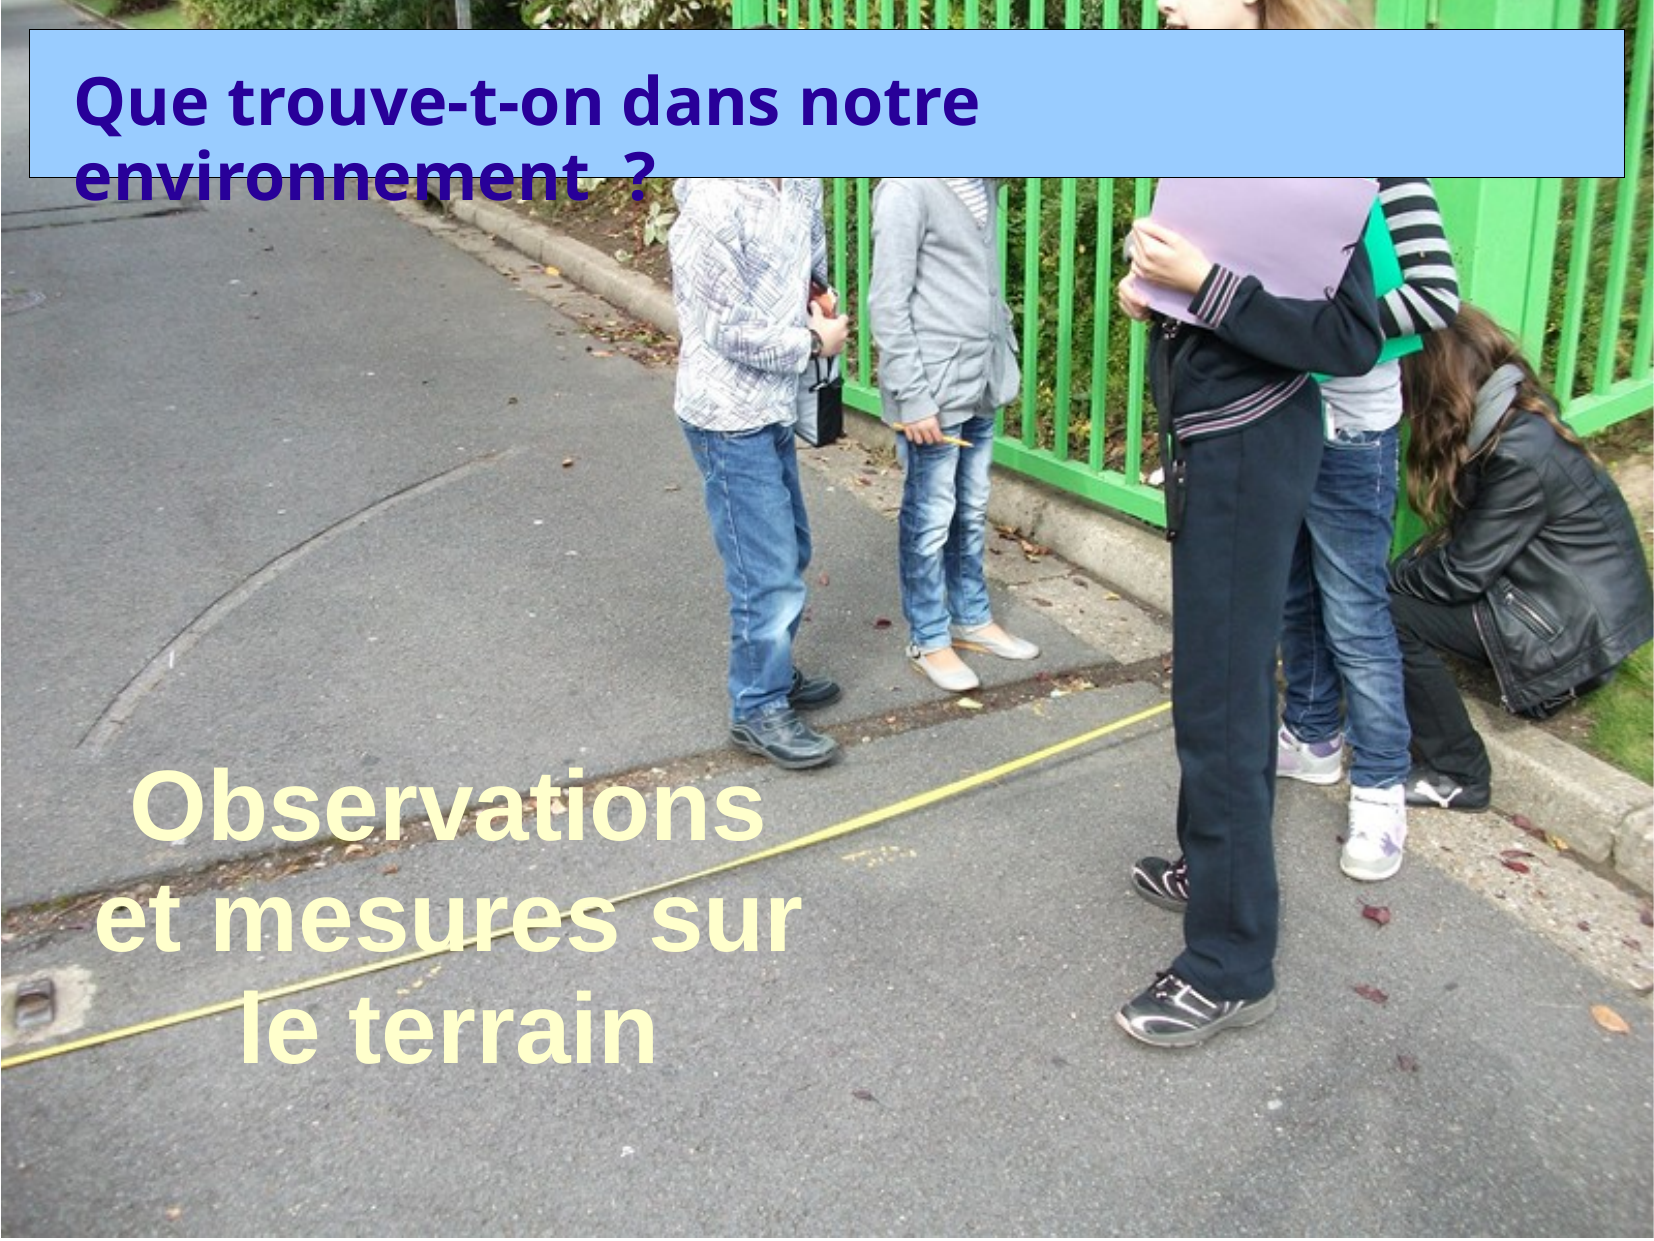

Que trouve-t-on dans notre environnement ?
# Observations et mesures sur le terrain